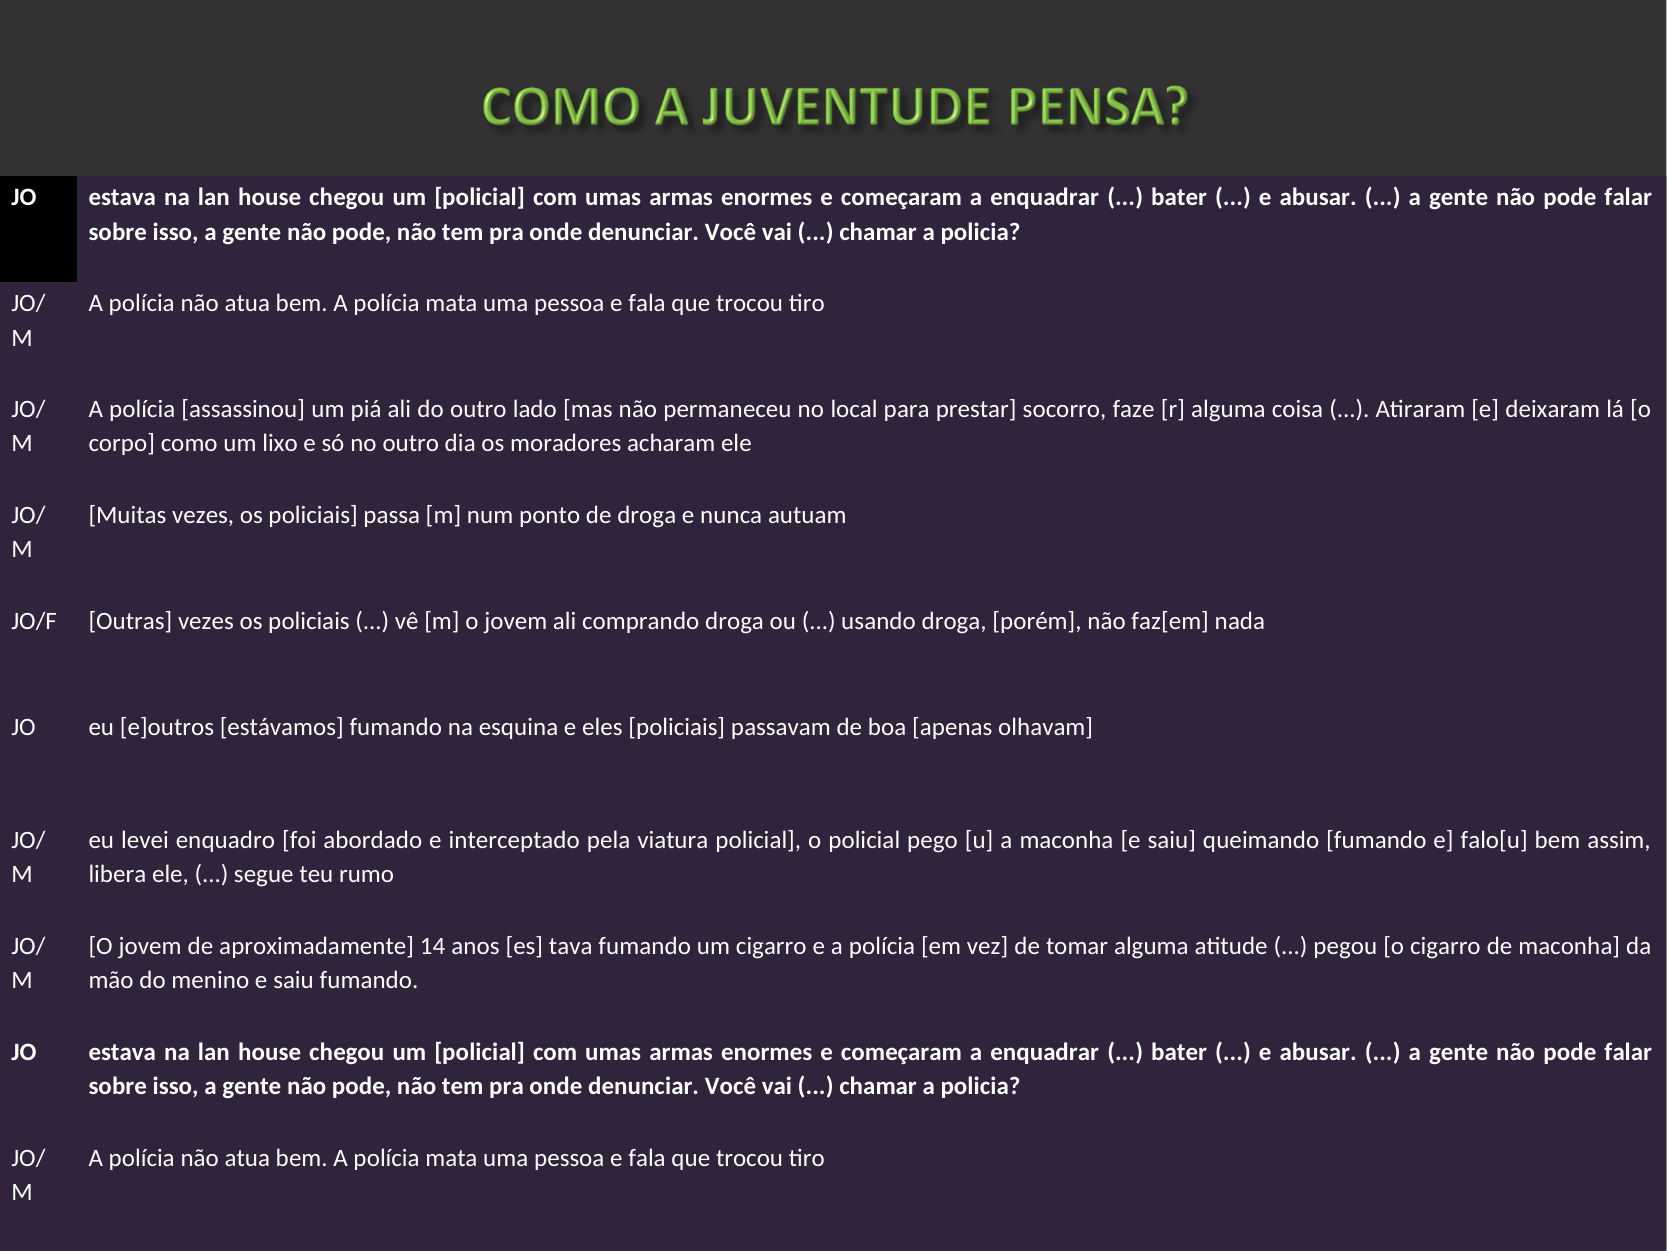

| JO | estava na lan house chegou um [policial] com umas armas enormes e começaram a enquadrar (...) bater (...) e abusar. (...) a gente não pode falar sobre isso, a gente não pode, não tem pra onde denunciar. Você vai (...) chamar a policia? |
| --- | --- |
| JO/M | A polícia não atua bem. A polícia mata uma pessoa e fala que trocou tiro |
| JO/M | A polícia [assassinou] um piá ali do outro lado [mas não permaneceu no local para prestar] socorro, faze [r] alguma coisa (...). Atiraram [e] deixaram lá [o corpo] como um lixo e só no outro dia os moradores acharam ele |
| JO/M | [Muitas vezes, os policiais] passa [m] num ponto de droga e nunca autuam |
| JO/F | [Outras] vezes os policiais (...) vê [m] o jovem ali comprando droga ou (...) usando droga, [porém], não faz[em] nada |
| JO | eu [e]outros [estávamos] fumando na esquina e eles [policiais] passavam de boa [apenas olhavam] |
| JO/M | eu levei enquadro [foi abordado e interceptado pela viatura policial], o policial pego [u] a maconha [e saiu] queimando [fumando e] falo[u] bem assim, libera ele, (...) segue teu rumo |
| JO/M | [O jovem de aproximadamente] 14 anos [es] tava fumando um cigarro e a polícia [em vez] de tomar alguma atitude (...) pegou [o cigarro de maconha] da mão do menino e saiu fumando. |
| JO | estava na lan house chegou um [policial] com umas armas enormes e começaram a enquadrar (...) bater (...) e abusar. (...) a gente não pode falar sobre isso, a gente não pode, não tem pra onde denunciar. Você vai (...) chamar a policia? |
| JO/M | A polícia não atua bem. A polícia mata uma pessoa e fala que trocou tiro |
| JO/M | A polícia [assassinou] um piá ali do outro lado [mas não permaneceu no local para prestar] socorro, faze [r] alguma coisa (...). Atiraram [e] deixaram lá [o corpo] como um lixo e só no outro dia os moradores acharam ele |